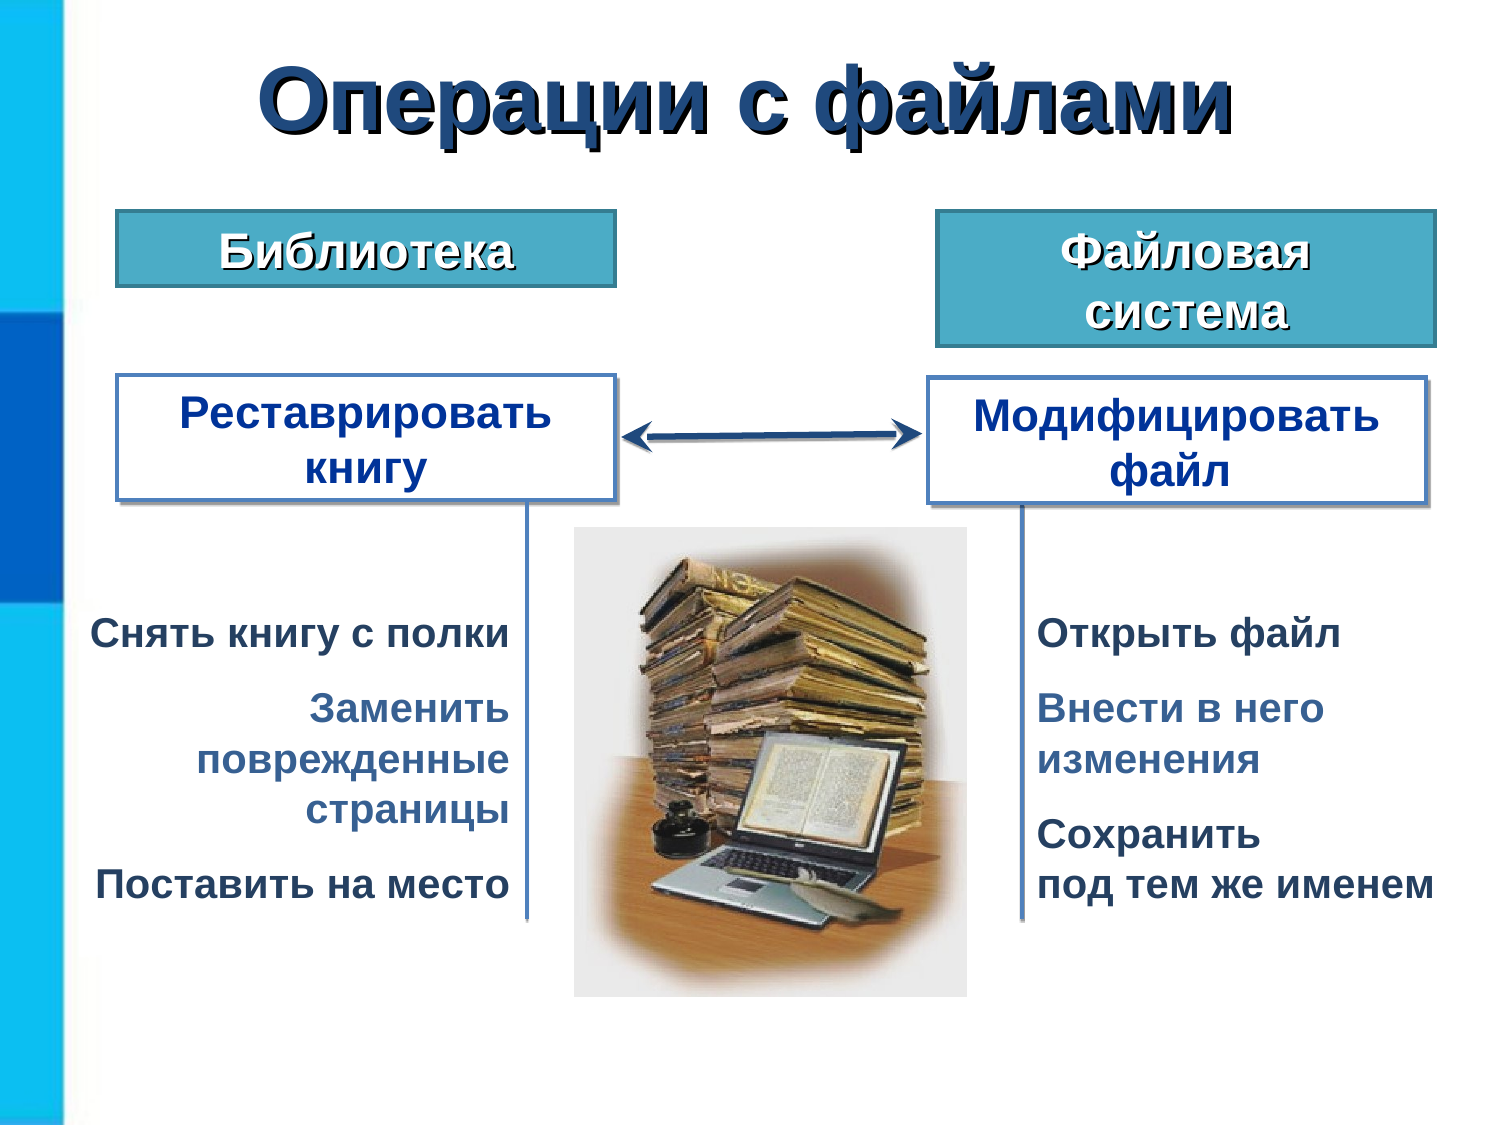

# Операции с файлами
Библиотека
Файловая система
Реставрировать книгу
Модифицировать файл
Снять книгу с полки
Заменить поврежденные страницы
Поставить на место
Открыть файл
Внести в него изменения
Сохранить
под тем же именем